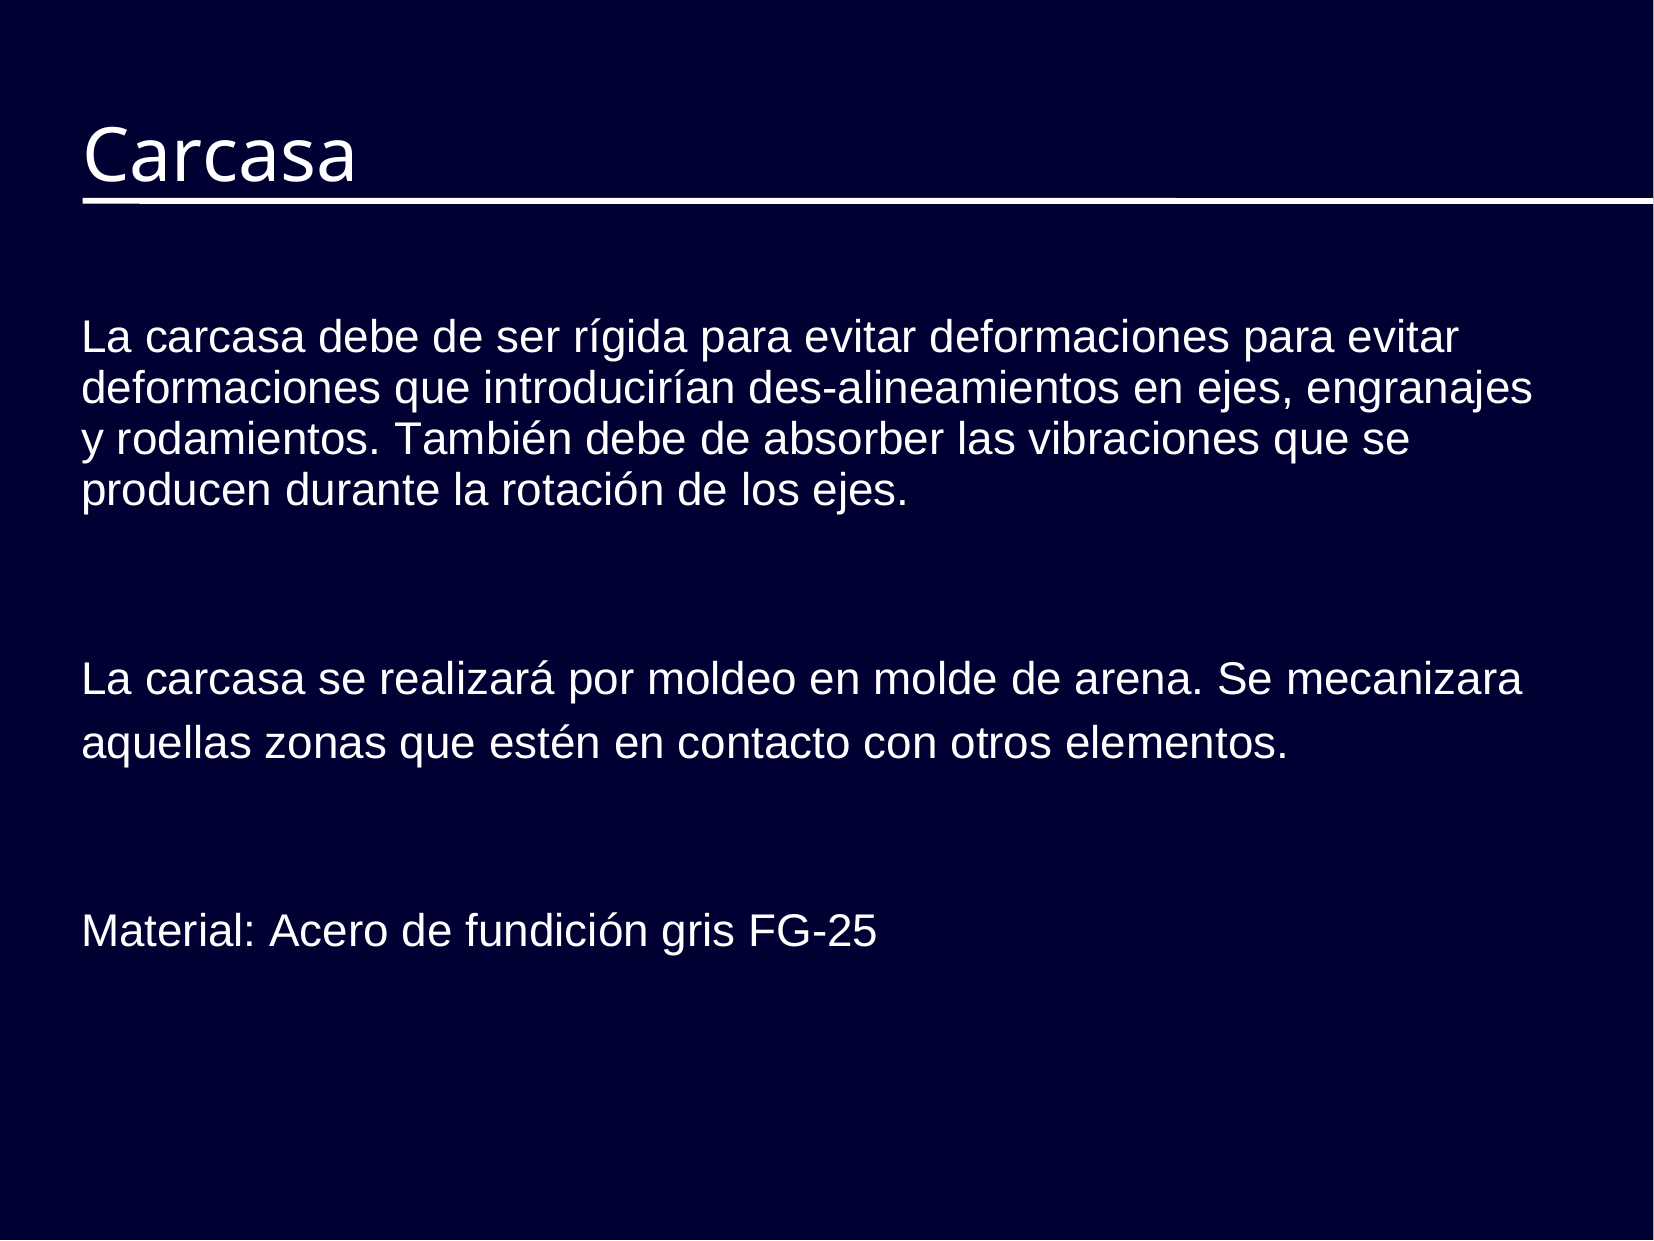

# Carcasa
La carcasa debe de ser rígida para evitar deformaciones para evitar deformaciones que introducirían des-alineamientos en ejes, engranajes y rodamientos. También debe de absorber las vibraciones que se producen durante la rotación de los ejes.
La carcasa se realizará por moldeo en molde de arena. Se mecanizara aquellas zonas que estén en contacto con otros elementos.
Material: Acero de fundición gris FG-25